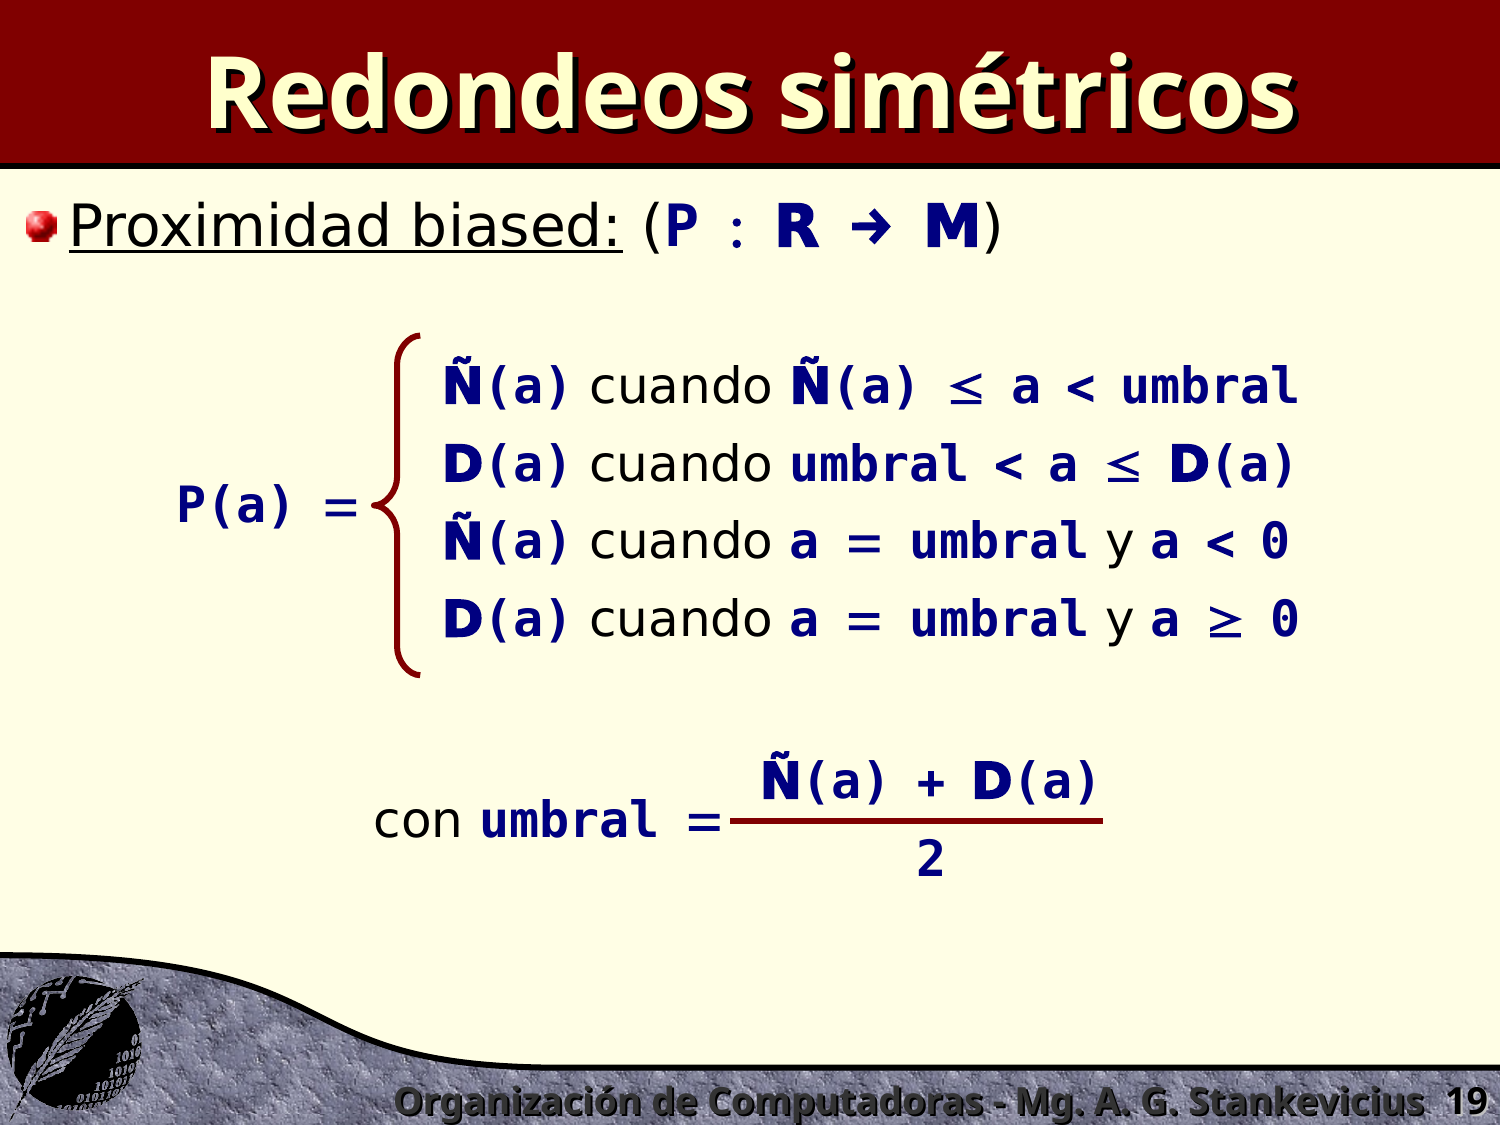

# Redondeos simétricos
Proximidad biased: (P : R → M)
Ñ(a) cuando Ñ(a) ≤ a < umbral
D(a) cuando umbral < a ≤ D(a)
Ñ(a) cuando a = umbral y a < 0
D(a) cuando a = umbral y a ≥ 0
P(a) =
Ñ(a) + D(a)
2
con umbral =
19